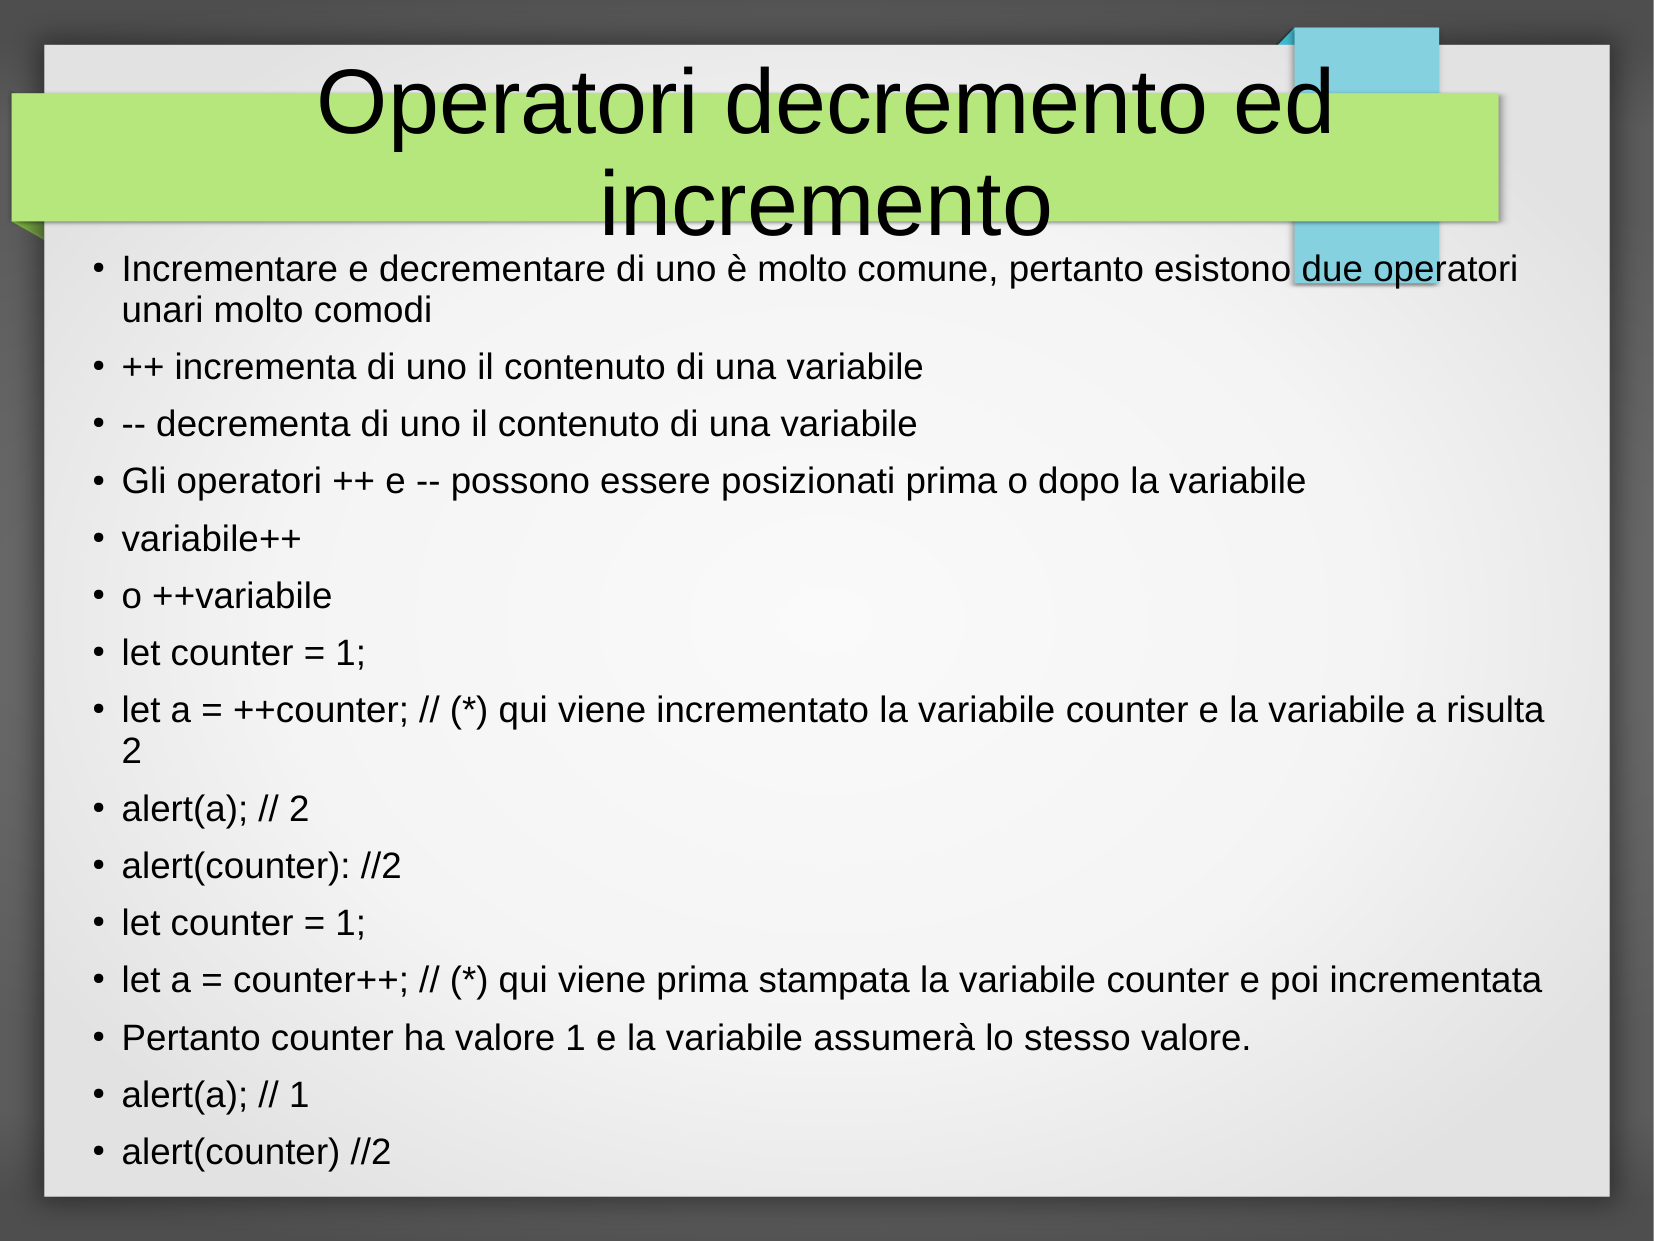

# Operatori decremento ed incremento
Incrementare e decrementare di uno è molto comune, pertanto esistono due operatori unari molto comodi
++ incrementa di uno il contenuto di una variabile
-- decrementa di uno il contenuto di una variabile
Gli operatori ++ e -- possono essere posizionati prima o dopo la variabile
variabile++
o ++variabile
let counter = 1;
let a = ++counter; // (*) qui viene incrementato la variabile counter e la variabile a risulta 2
alert(a); // 2
alert(counter): //2
let counter = 1;
let a = counter++; // (*) qui viene prima stampata la variabile counter e poi incrementata
Pertanto counter ha valore 1 e la variabile assumerà lo stesso valore.
alert(a); // 1
alert(counter) //2